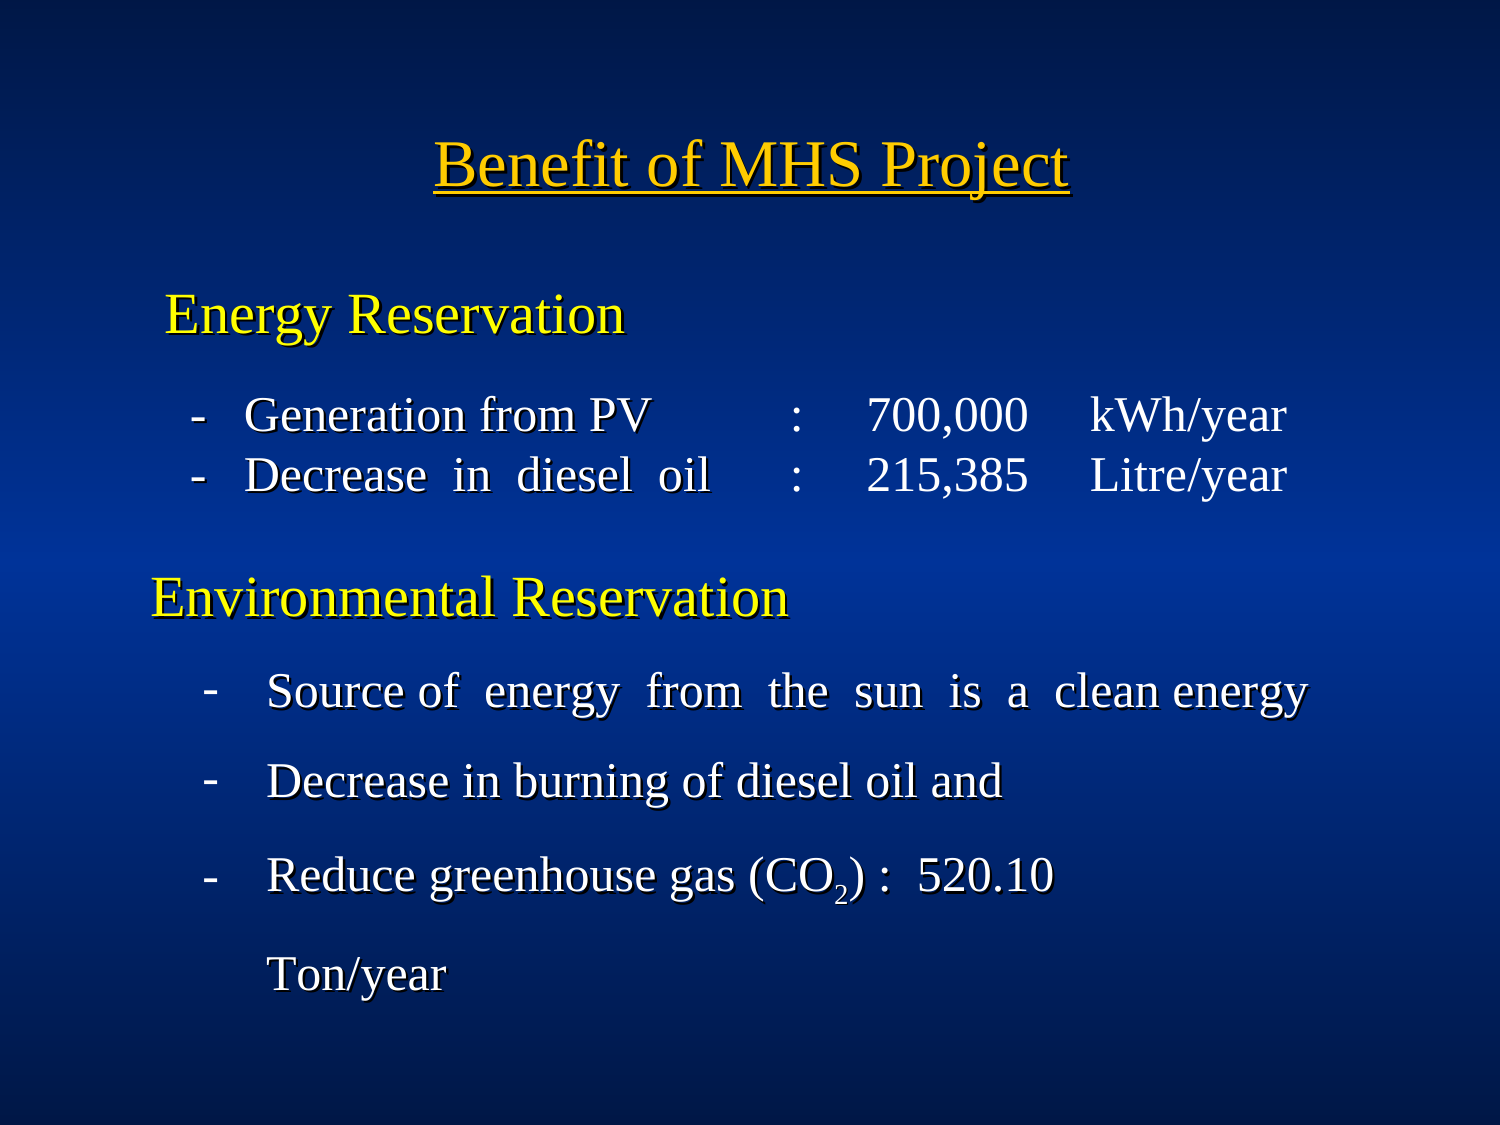

Benefit of MHS Project
Energy Reservation
- Generation from PV	: 700,000 	kWh/year
- Decrease in diesel oil 	: 215,385 	Litre/year
Environmental Reservation
Source of energy from the sun is a clean energy
Decrease in burning of diesel oil and
Reduce greenhouse gas (CO2) : 520.10 	Ton/year